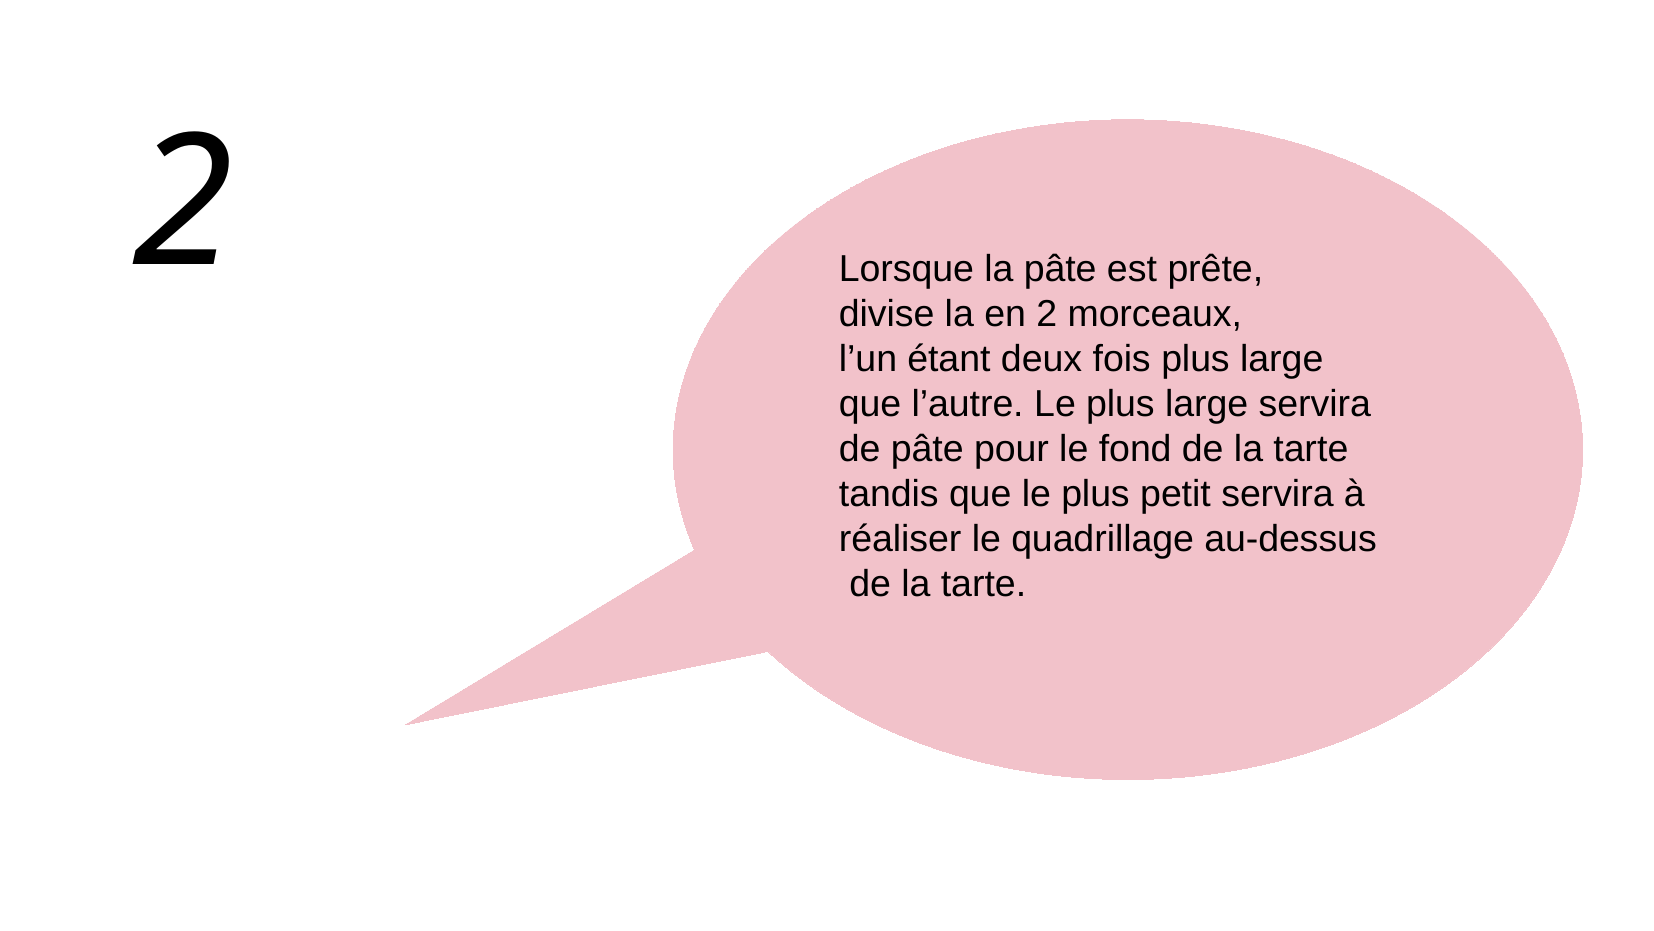

2
Lorsque la pâte est prête,
divise la en 2 morceaux,
l’un étant deux fois plus large
que l’autre. Le plus large servira
de pâte pour le fond de la tarte
tandis que le plus petit servira à
réaliser le quadrillage au-dessus
 de la tarte.